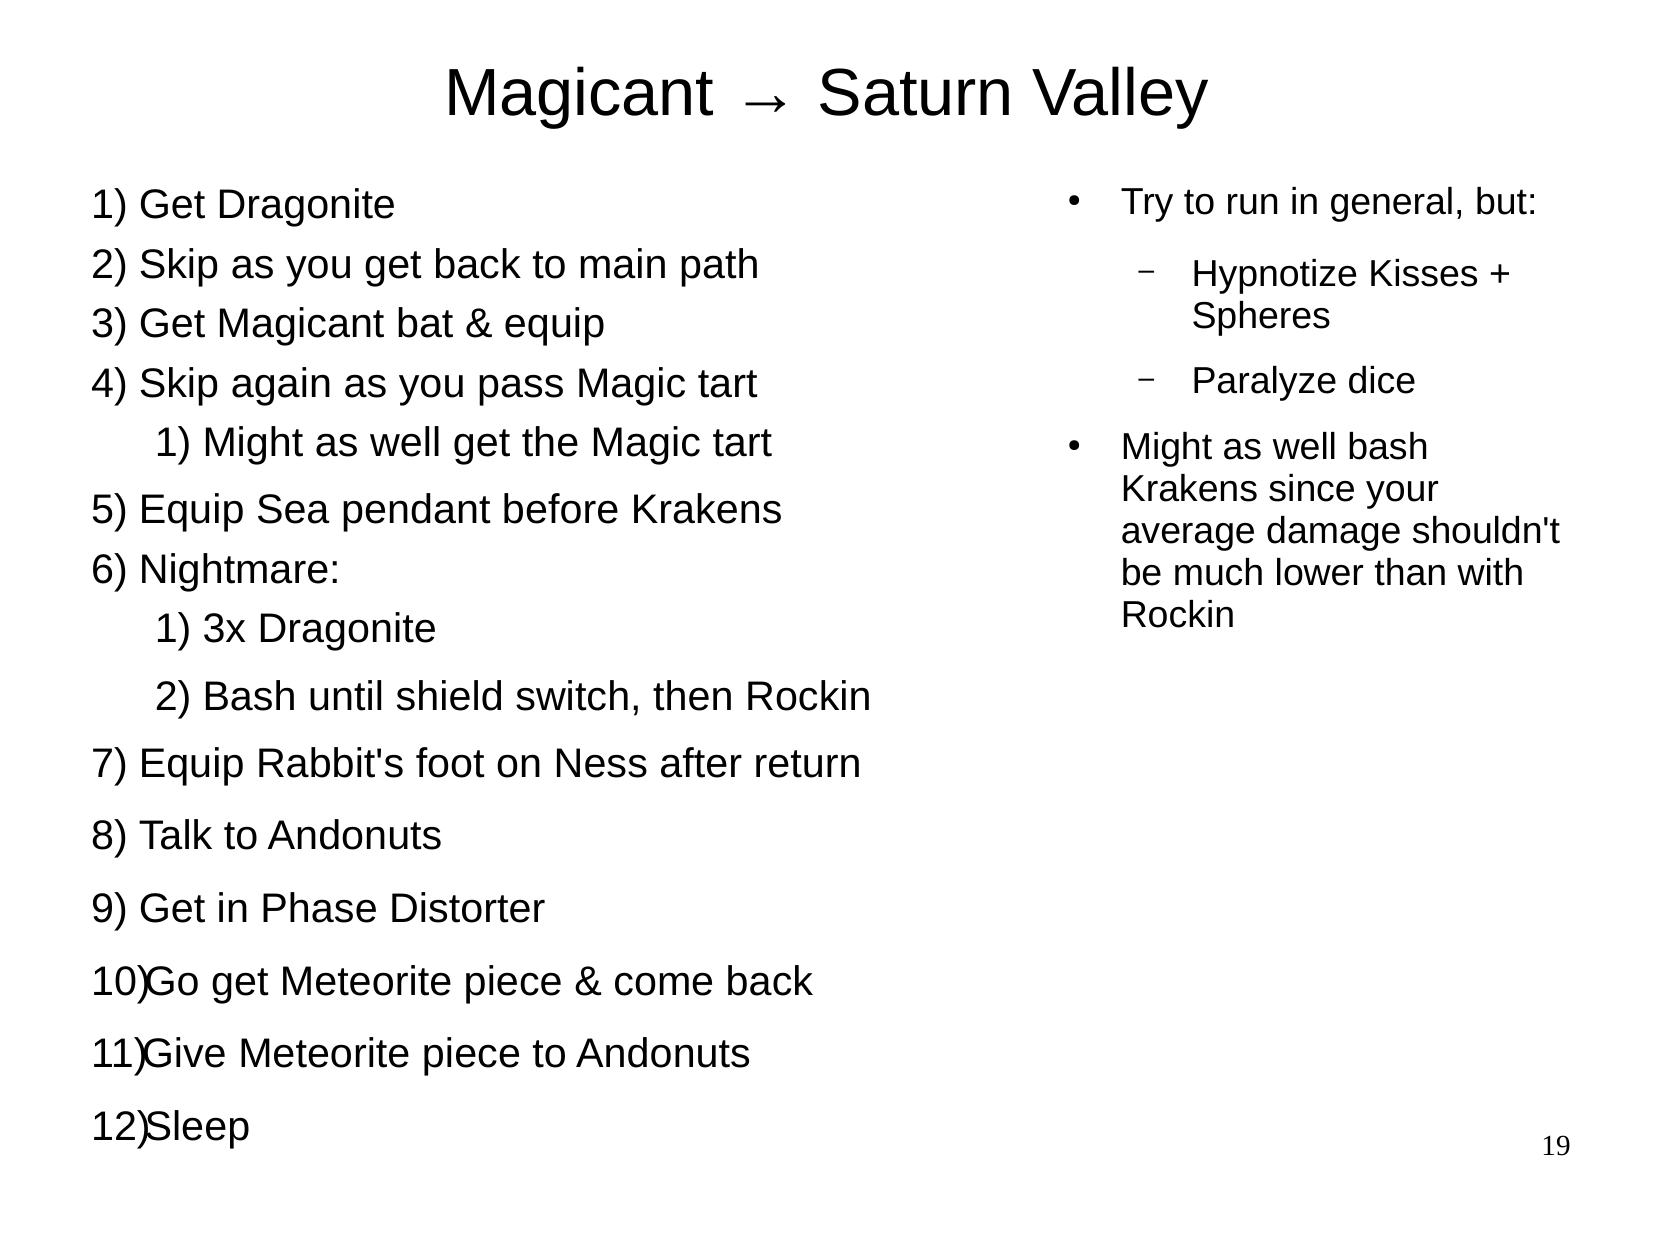

# Magicant → Saturn Valley
Try to run in general, but:
Hypnotize Kisses + Spheres
Paralyze dice
Might as well bash Krakens since your average damage shouldn't be much lower than with Rockin
Get Dragonite
Skip as you get back to main path
Get Magicant bat & equip
Skip again as you pass Magic tart
Might as well get the Magic tart
Equip Sea pendant before Krakens
Nightmare:
3x Dragonite
Bash until shield switch, then Rockin
Equip Rabbit's foot on Ness after return
Talk to Andonuts
Get in Phase Distorter
Go get Meteorite piece & come back
Give Meteorite piece to Andonuts
Sleep
19